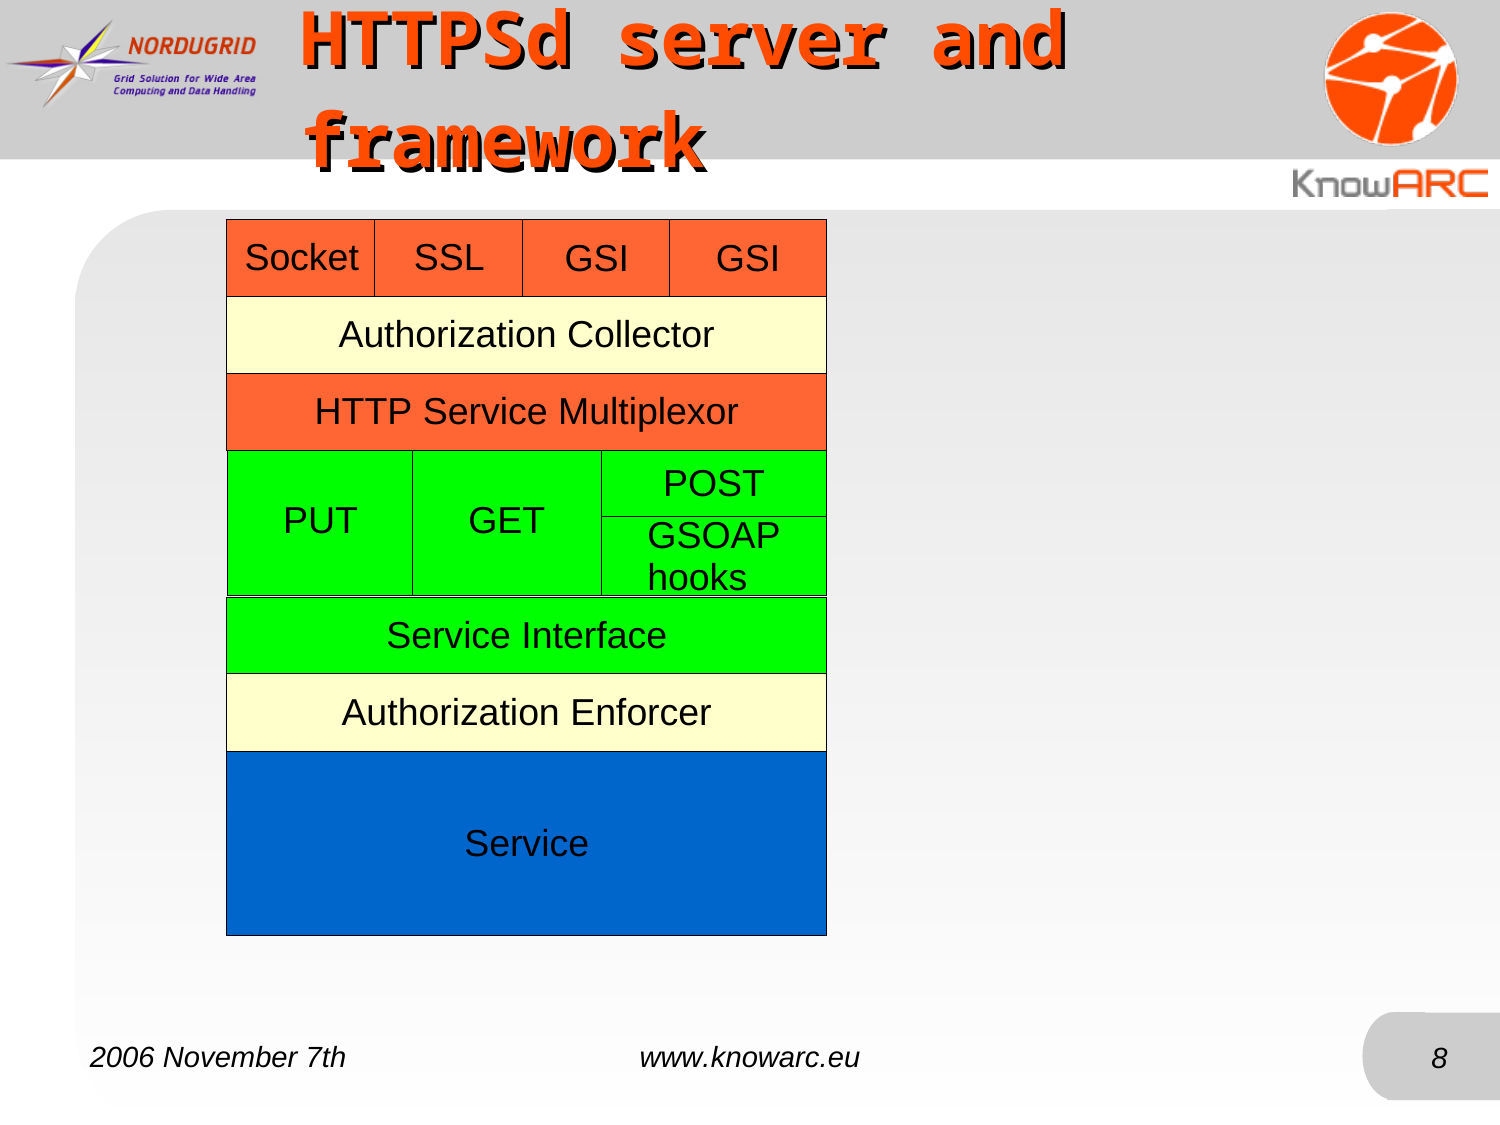

# HTTPSd server and framework
Socket
SSL
GSI
GSI
Authorization Collector
HTTP Service Multiplexor
PUT
GET
POST
GSOAP
hooks
Service Interface
Authorization Enforcer
Service
www.knowarc.eu
8